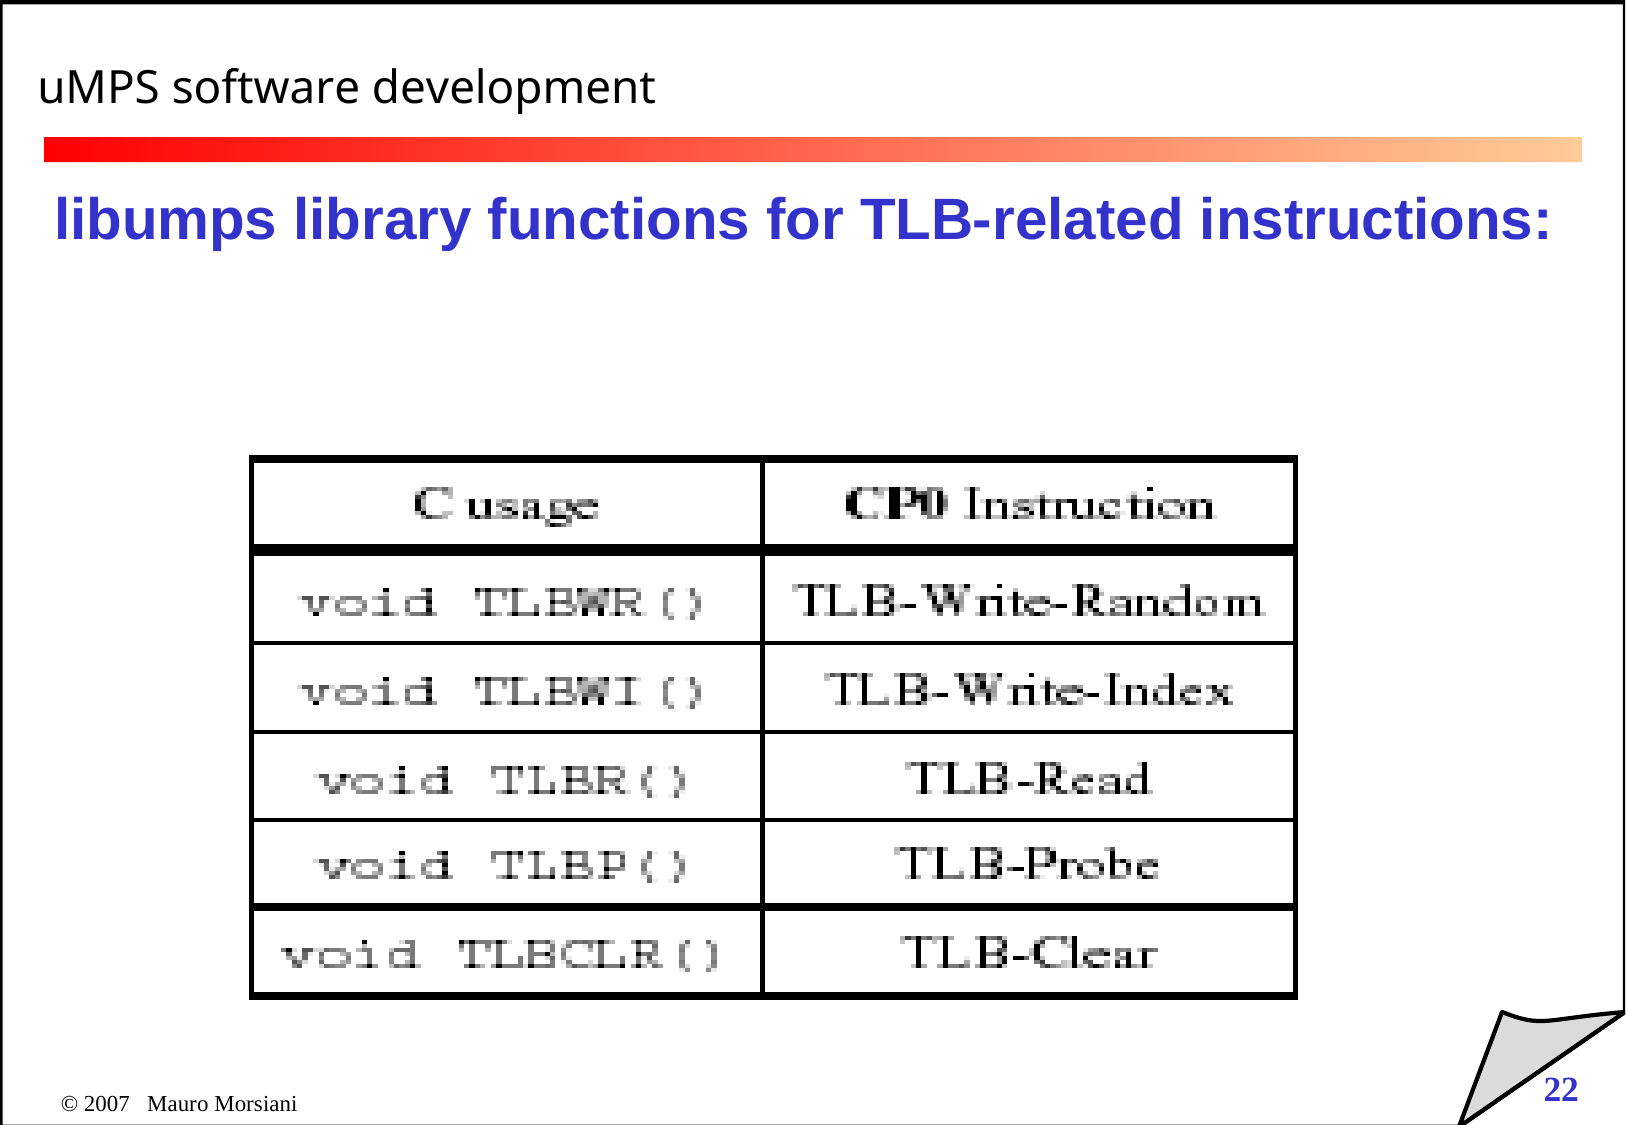

# uMPS software development
libumps library functions for TLB-related instructions: